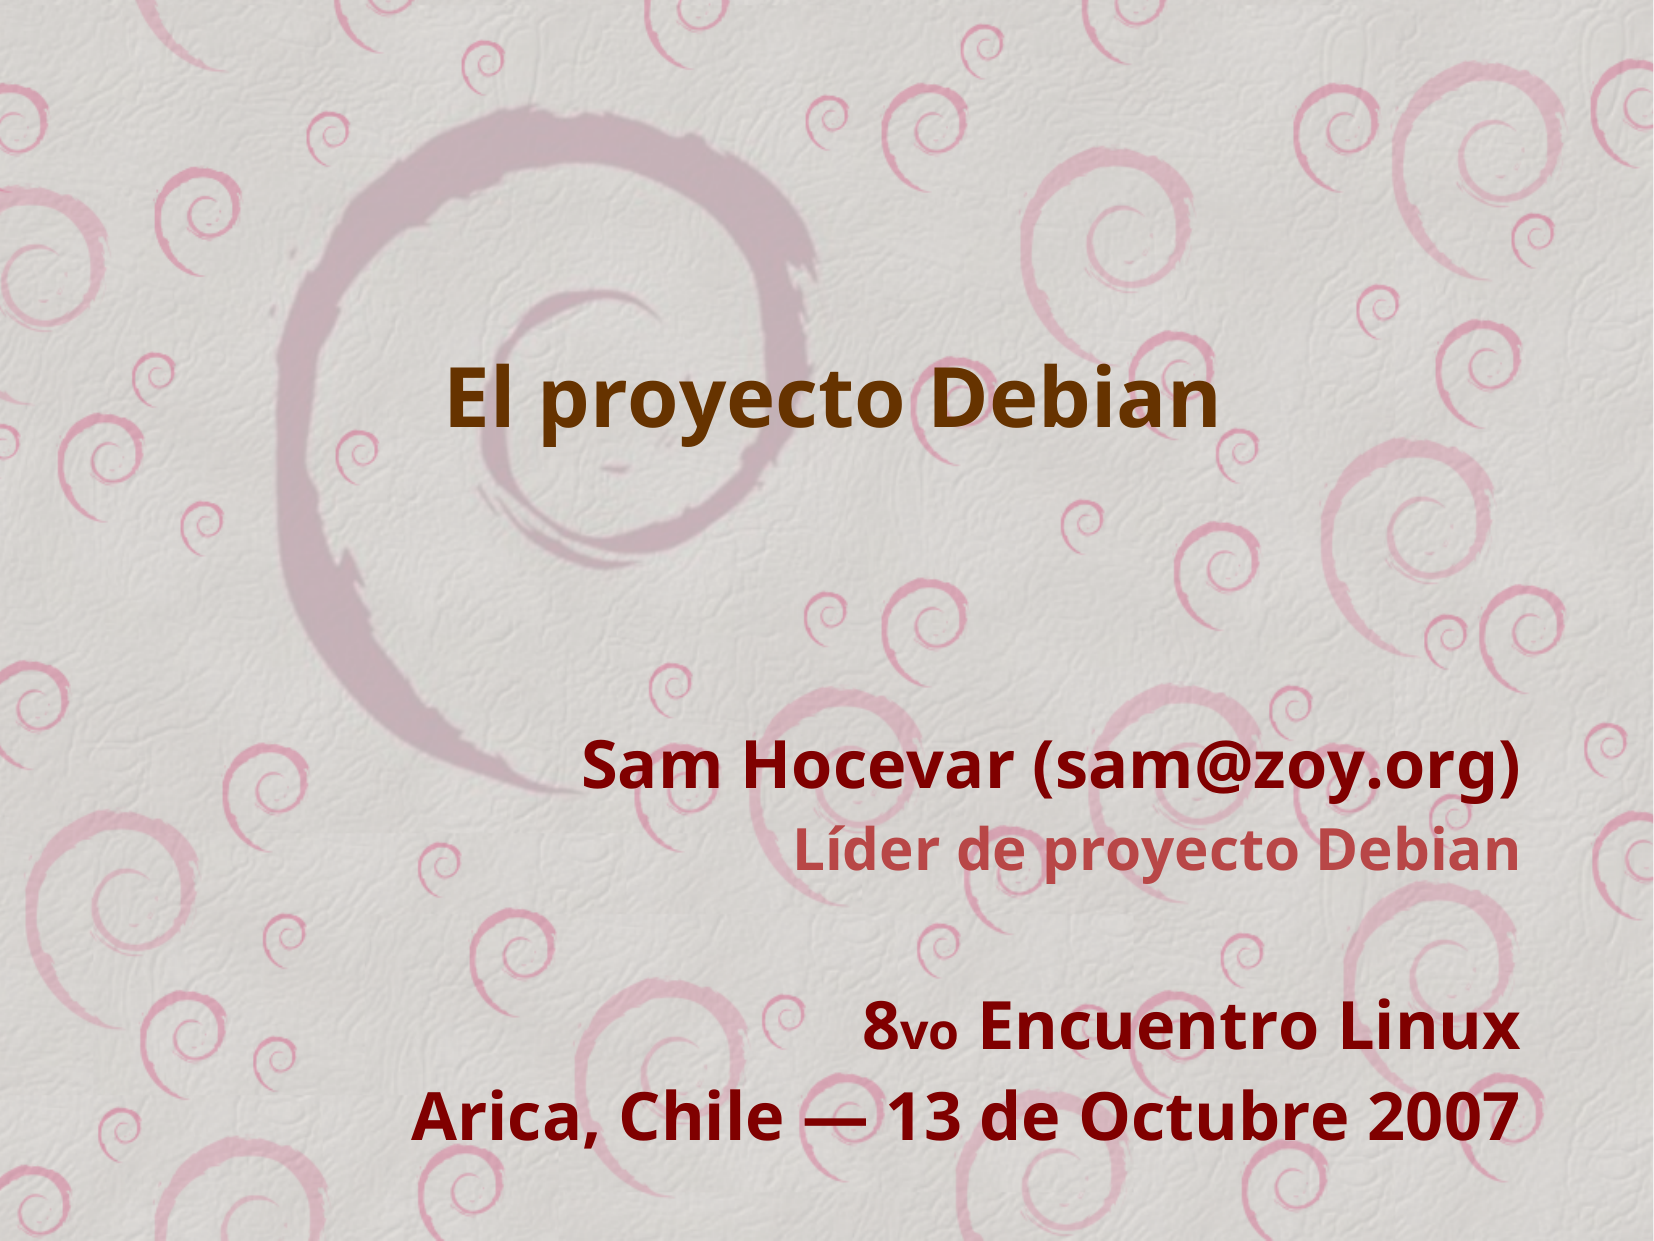

# El proyecto Debian
Sam Hocevar (sam@zoy.org)
Líder de proyecto Debian
8vo Encuentro Linux
Arica, Chile — 13 de Octubre 2007